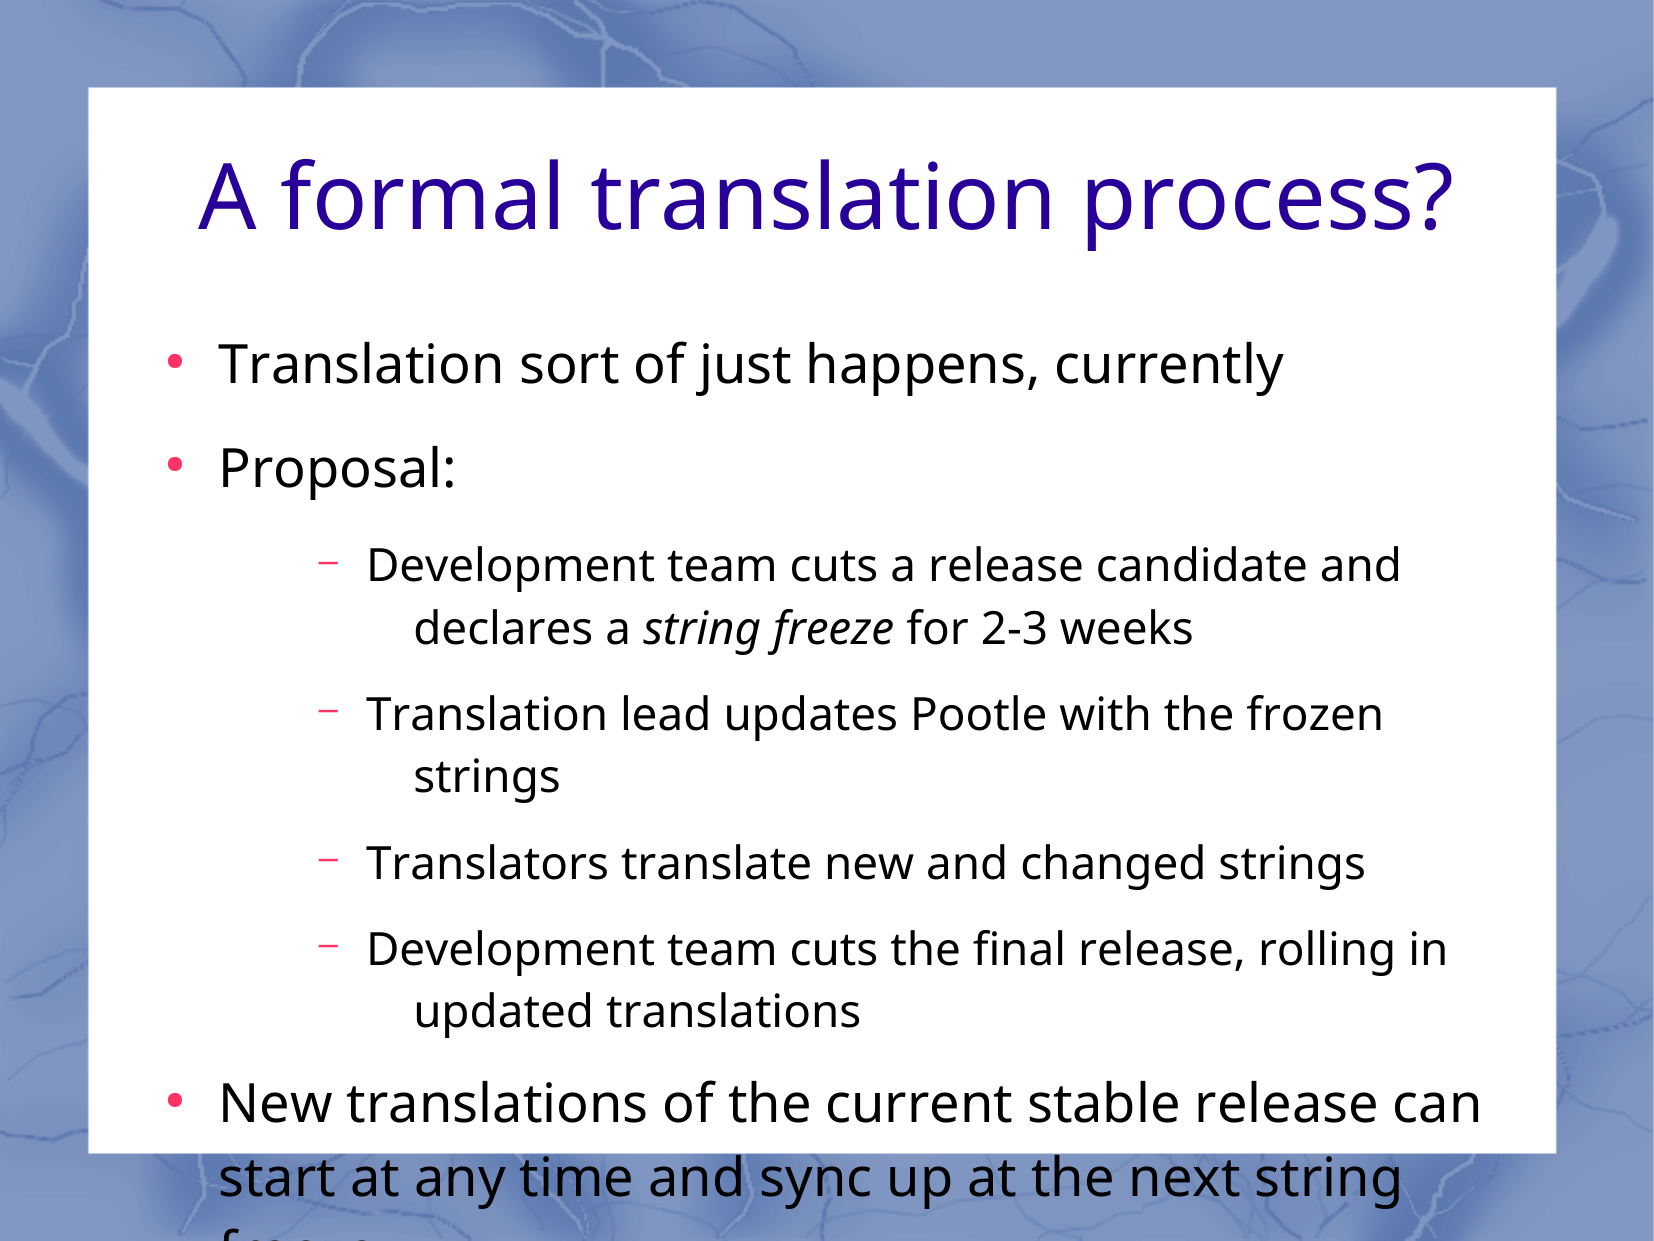

# A formal translation process?
Translation sort of just happens, currently
Proposal:
Development team cuts a release candidate and declares a string freeze for 2-3 weeks
Translation lead updates Pootle with the frozen strings
Translators translate new and changed strings
Development team cuts the final release, rolling in updated translations
New translations of the current stable release can start at any time and sync up at the next string freeze